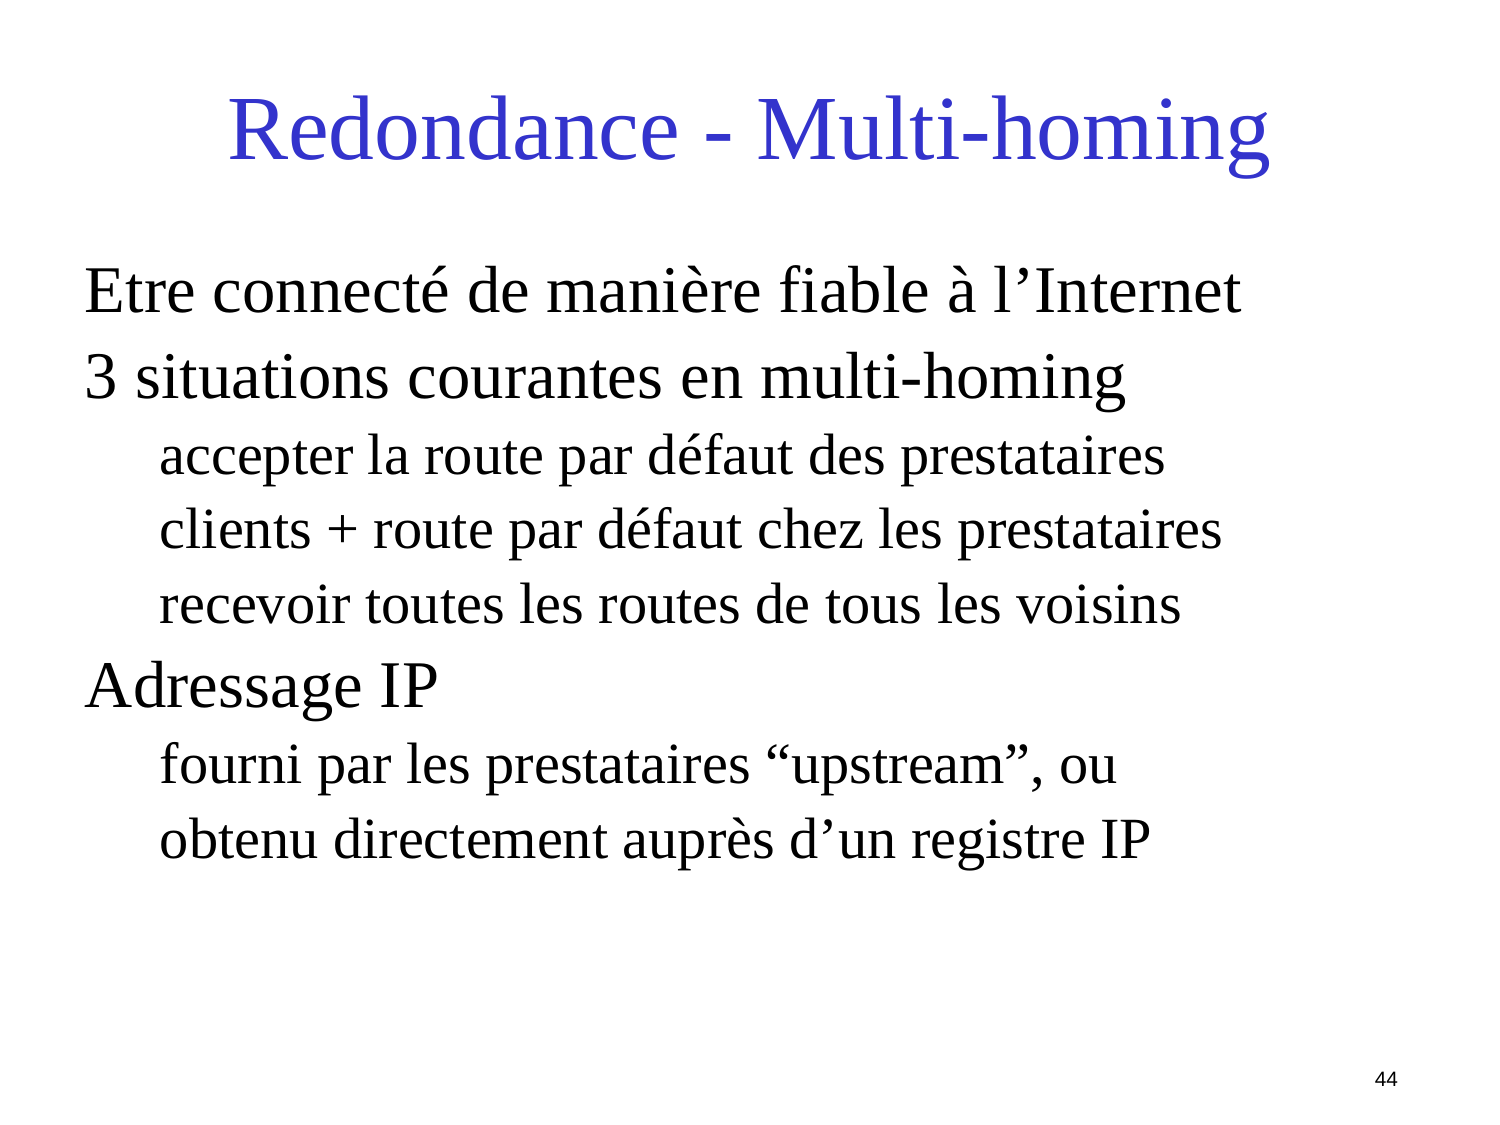

# Redondance - Multi-homing
Etre connecté de manière fiable à l’Internet
3 situations courantes en multi-homing
accepter la route par défaut des prestataires
clients + route par défaut chez les prestataires
recevoir toutes les routes de tous les voisins
Adressage IP
fourni par les prestataires “upstream”, ou
obtenu directement auprès d’un registre IP